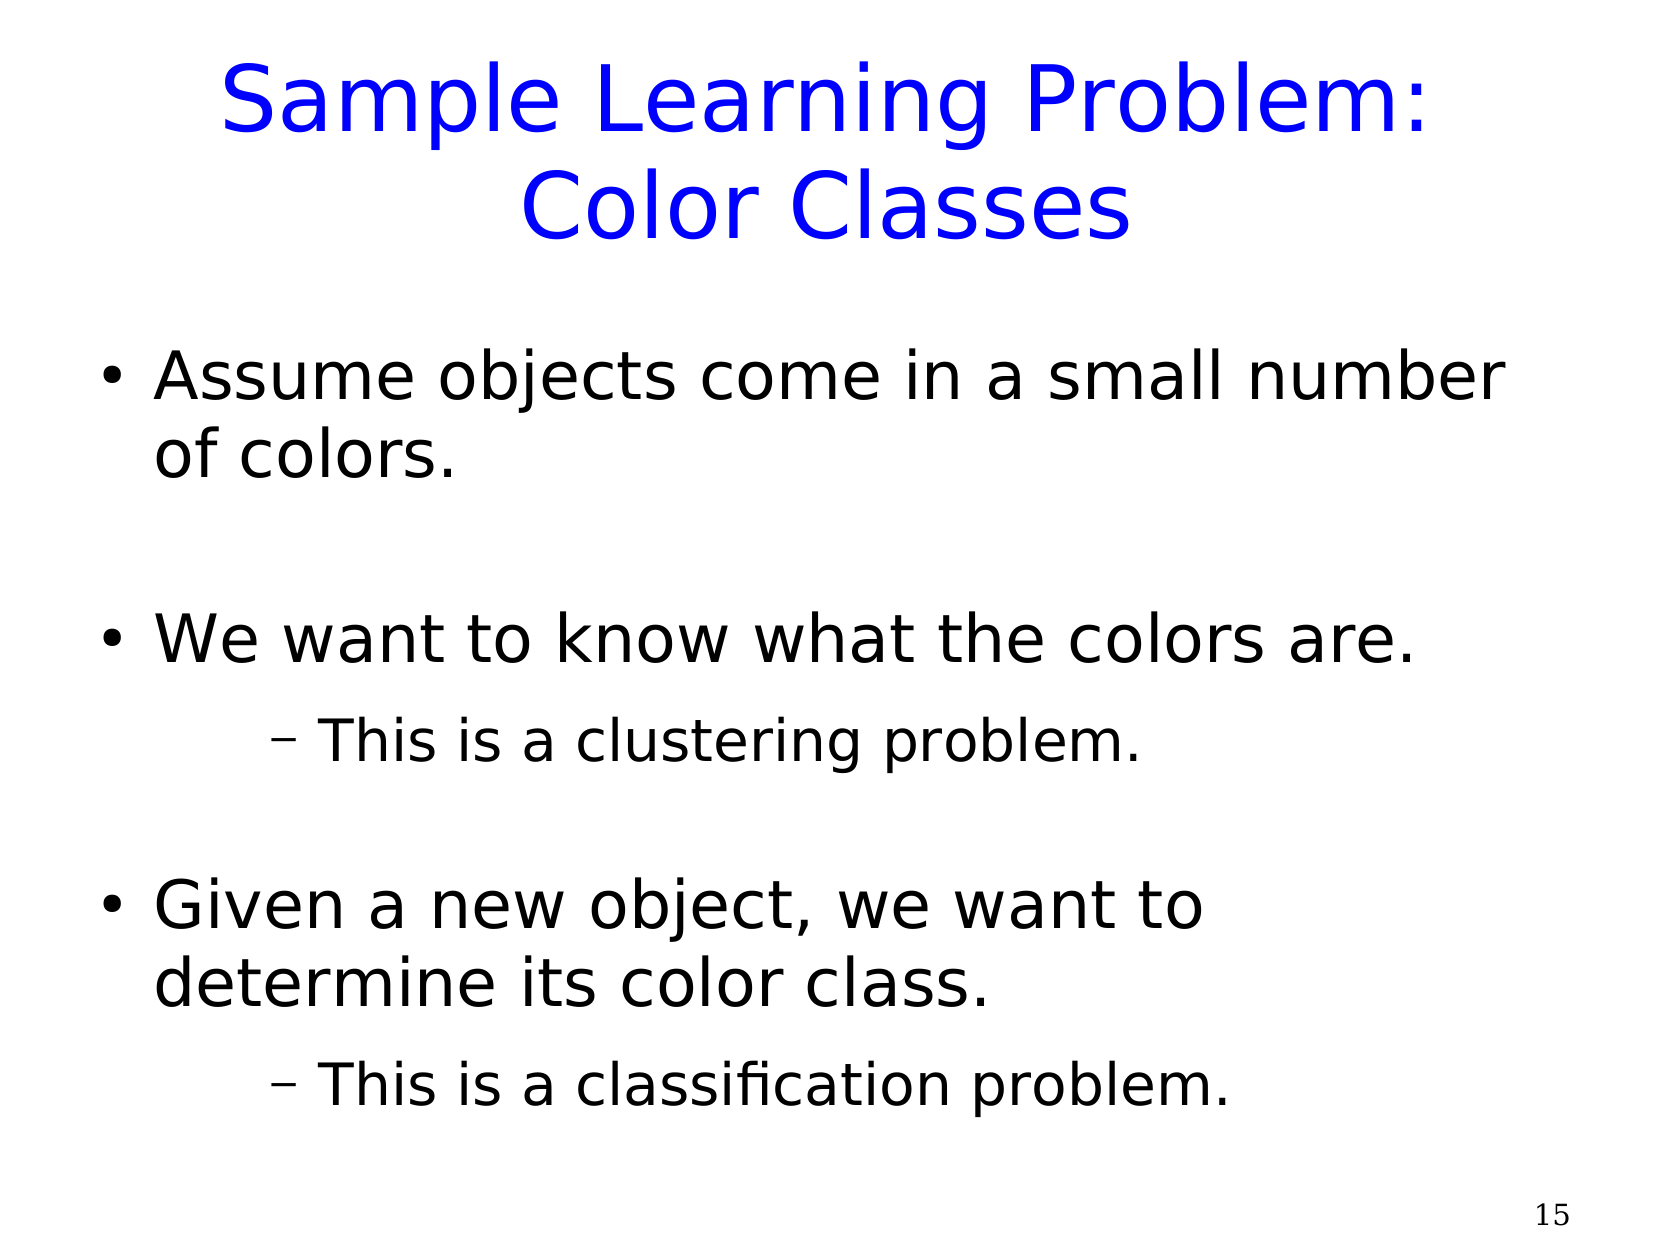

# Sample Learning Problem: Color Classes
Assume objects come in a small number of colors.
We want to know what the colors are.
This is a clustering problem.
Given a new object, we want to determine its color class.
This is a classification problem.
15